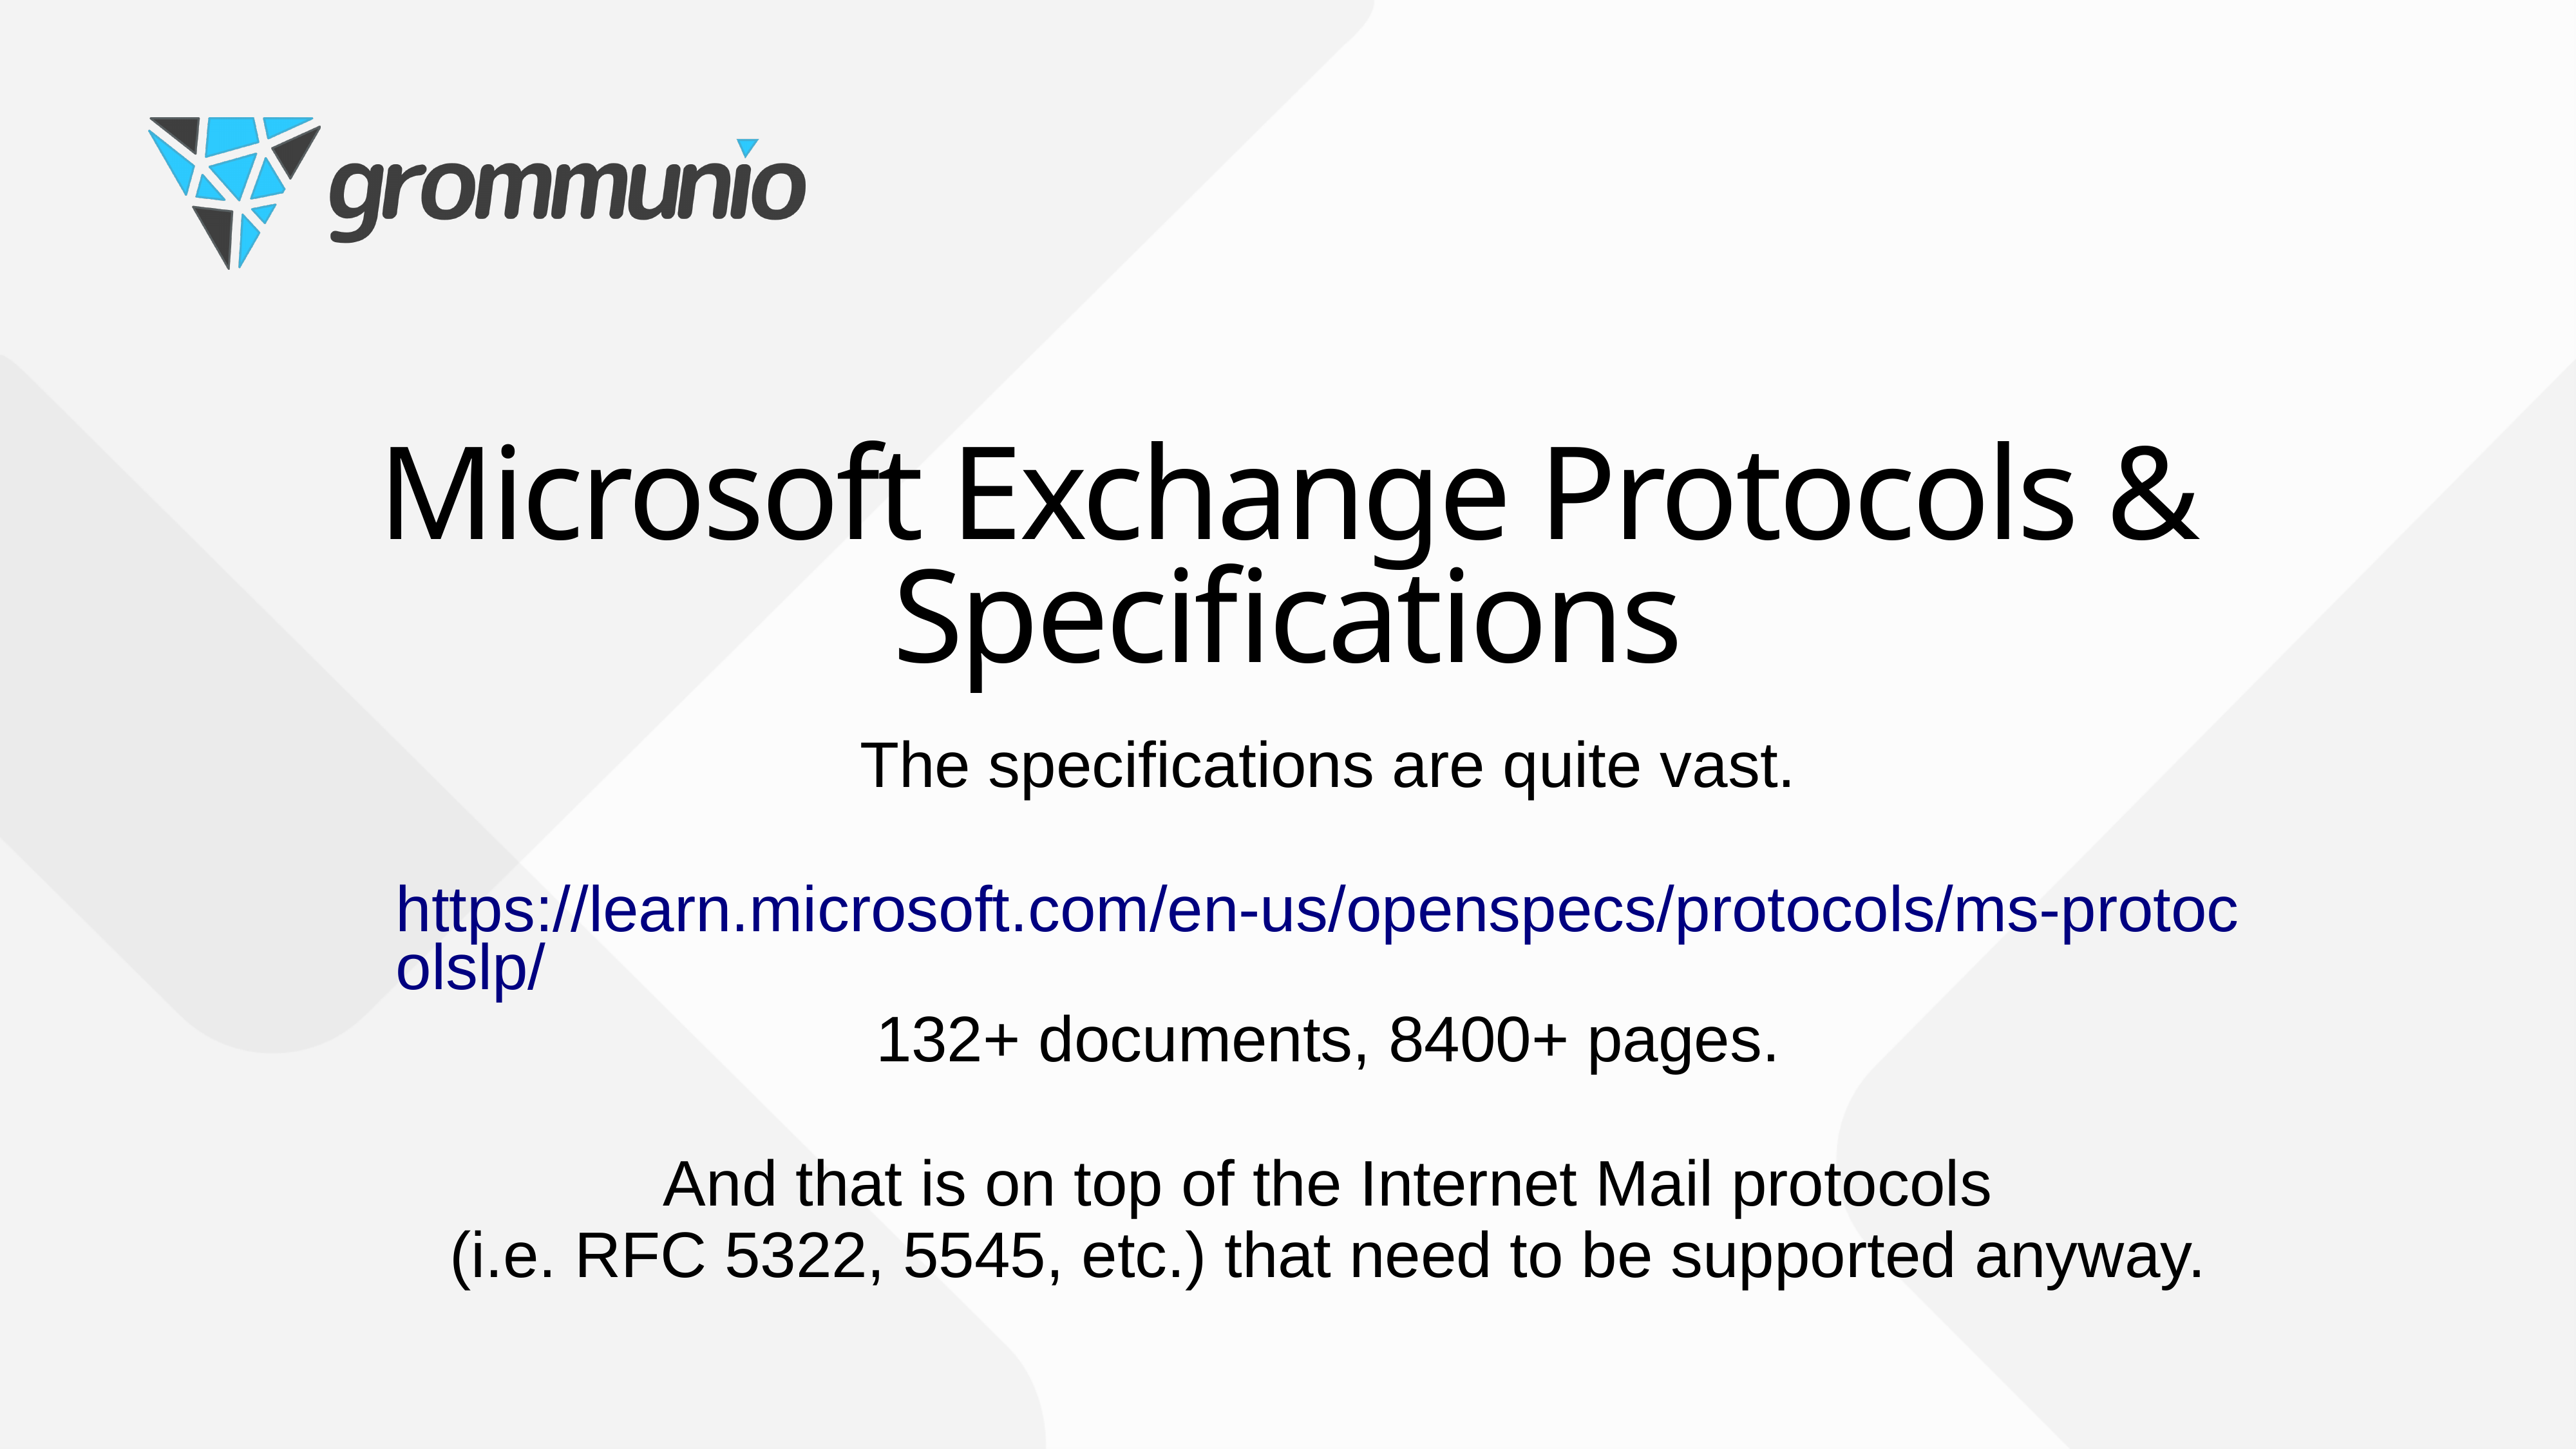

# Microsoft Exchange Protocols & Specifications
The specifications are quite vast.
 https://learn.microsoft.com/en-us/openspecs/protocols/ms-protocolslp/
132+ documents, 8400+ pages.
And that is on top of the Internet Mail protocols
(i.e. RFC 5322, 5545, etc.) that need to be supported anyway.